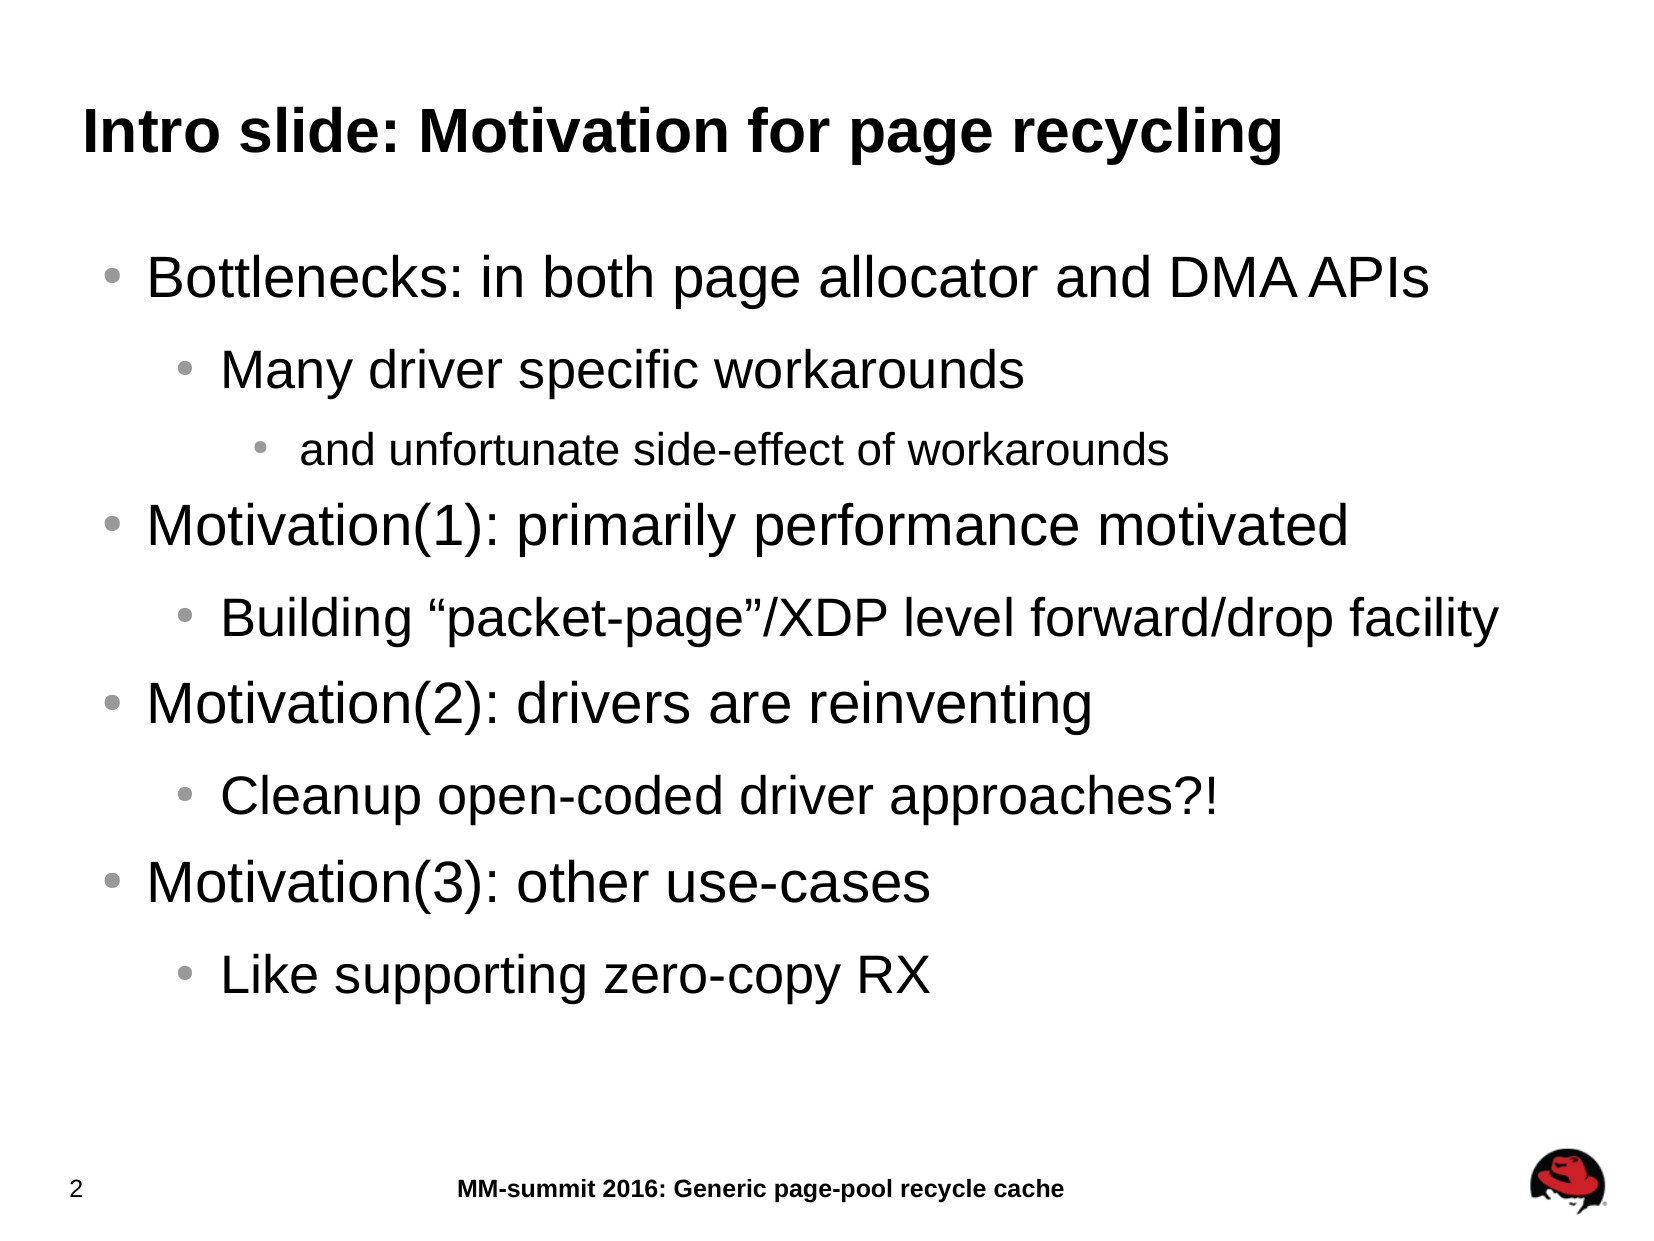

# Intro slide: Motivation for page recycling
Bottlenecks: in both page allocator and DMA APIs
Many driver specific workarounds
and unfortunate side-effect of workarounds
Motivation(1): primarily performance motivated
Building “packet-page”/XDP level forward/drop facility
Motivation(2): drivers are reinventing
Cleanup open-coded driver approaches?!
Motivation(3): other use-cases
Like supporting zero-copy RX